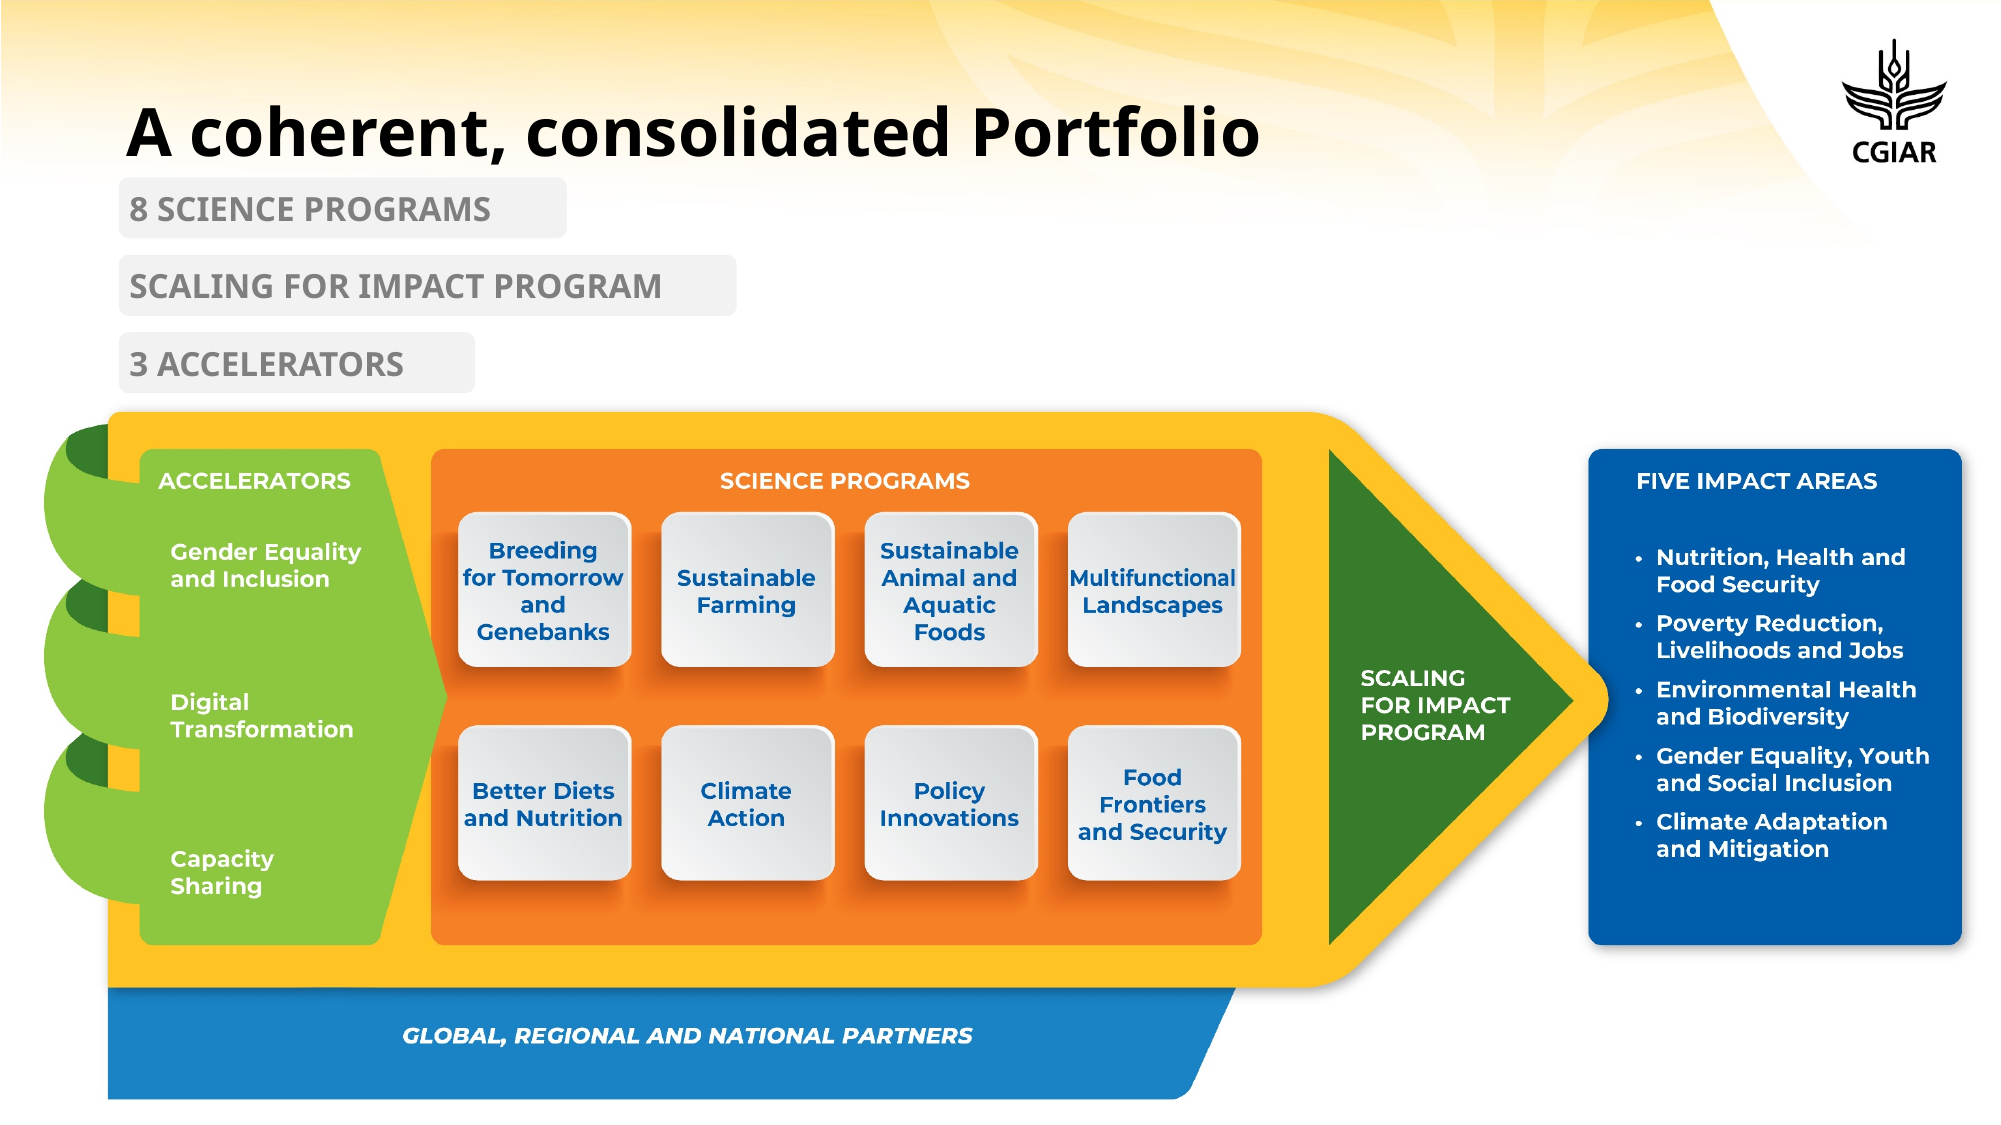

# A coherent, consolidated Portfolio
8 SCIENCE PROGRAMS
SCALING FOR IMPACT PROGRAM
3 ACCELERATORS